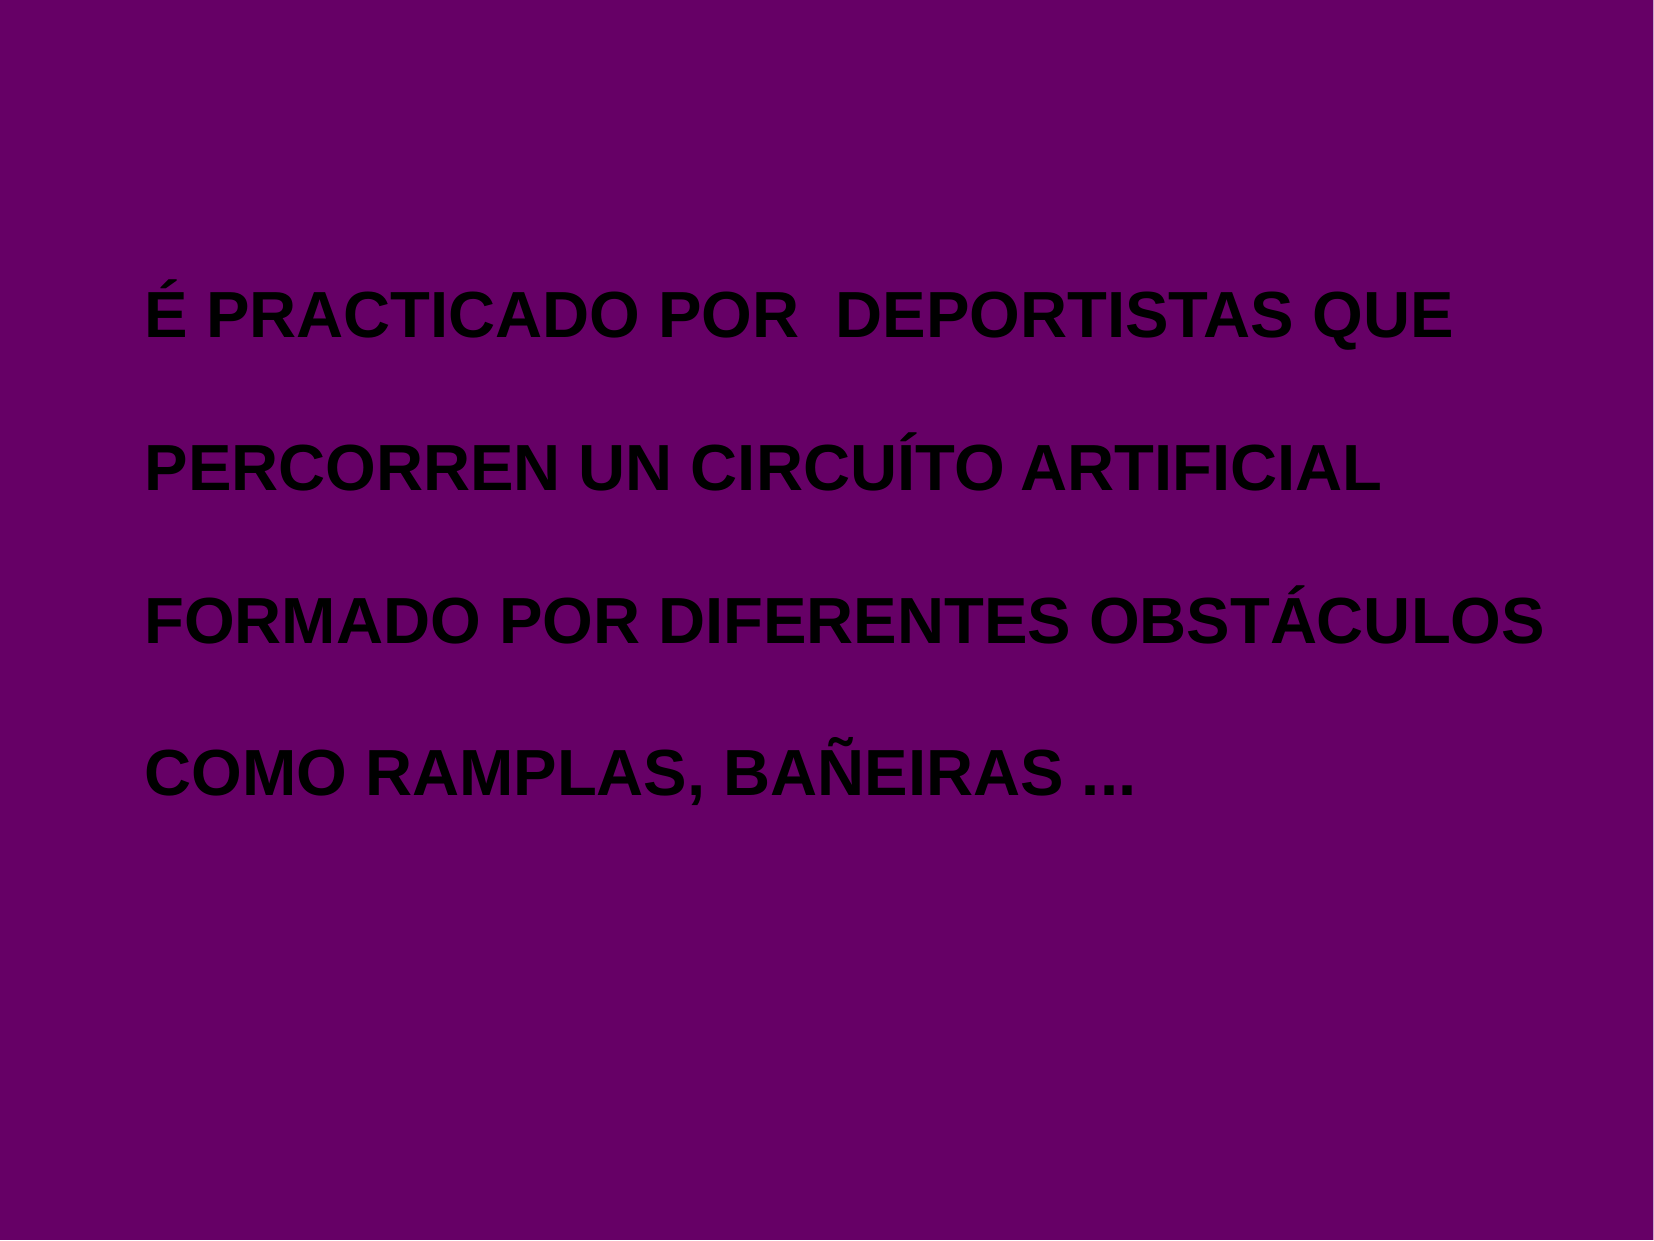

É PRACTICADO POR DEPORTISTAS QUE PERCORREN UN CIRCUÍTO ARTIFICIAL FORMADO POR DIFERENTES OBSTÁCULOS COMO RAMPLAS, BAÑEIRAS ...